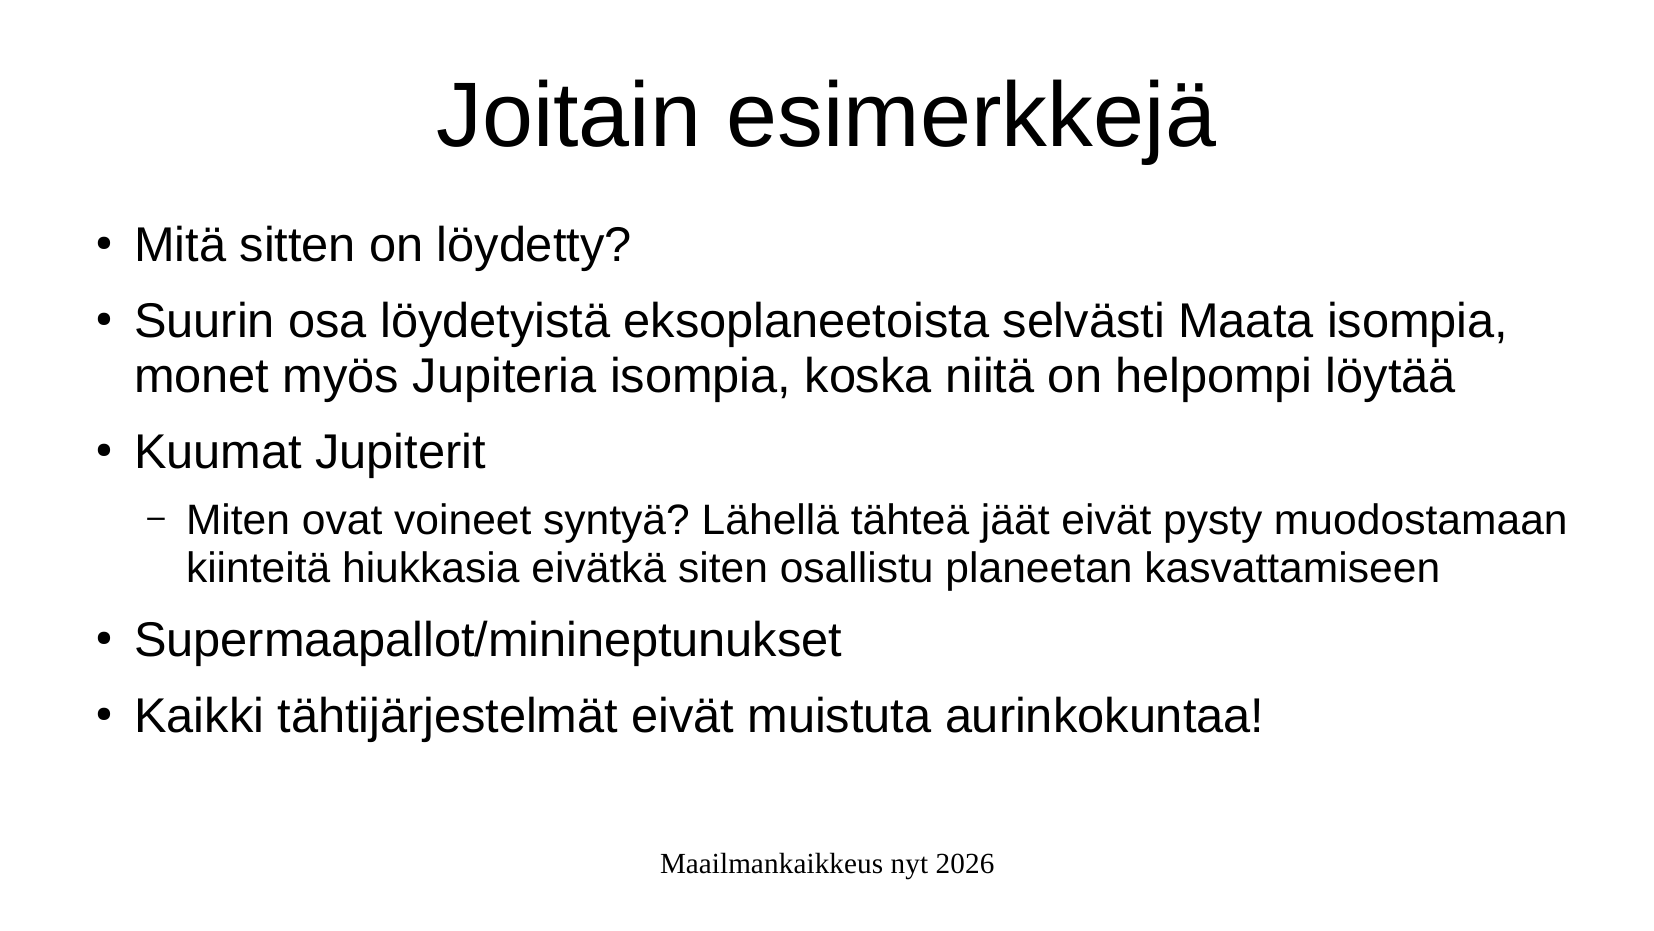

# Joitain esimerkkejä
Mitä sitten on löydetty?
Suurin osa löydetyistä eksoplaneetoista selvästi Maata isompia, monet myös Jupiteria isompia, koska niitä on helpompi löytää
Kuumat Jupiterit
Miten ovat voineet syntyä? Lähellä tähteä jäät eivät pysty muodostamaan kiinteitä hiukkasia eivätkä siten osallistu planeetan kasvattamiseen
Supermaapallot/minineptunukset
Kaikki tähtijärjestelmät eivät muistuta aurinkokuntaa!